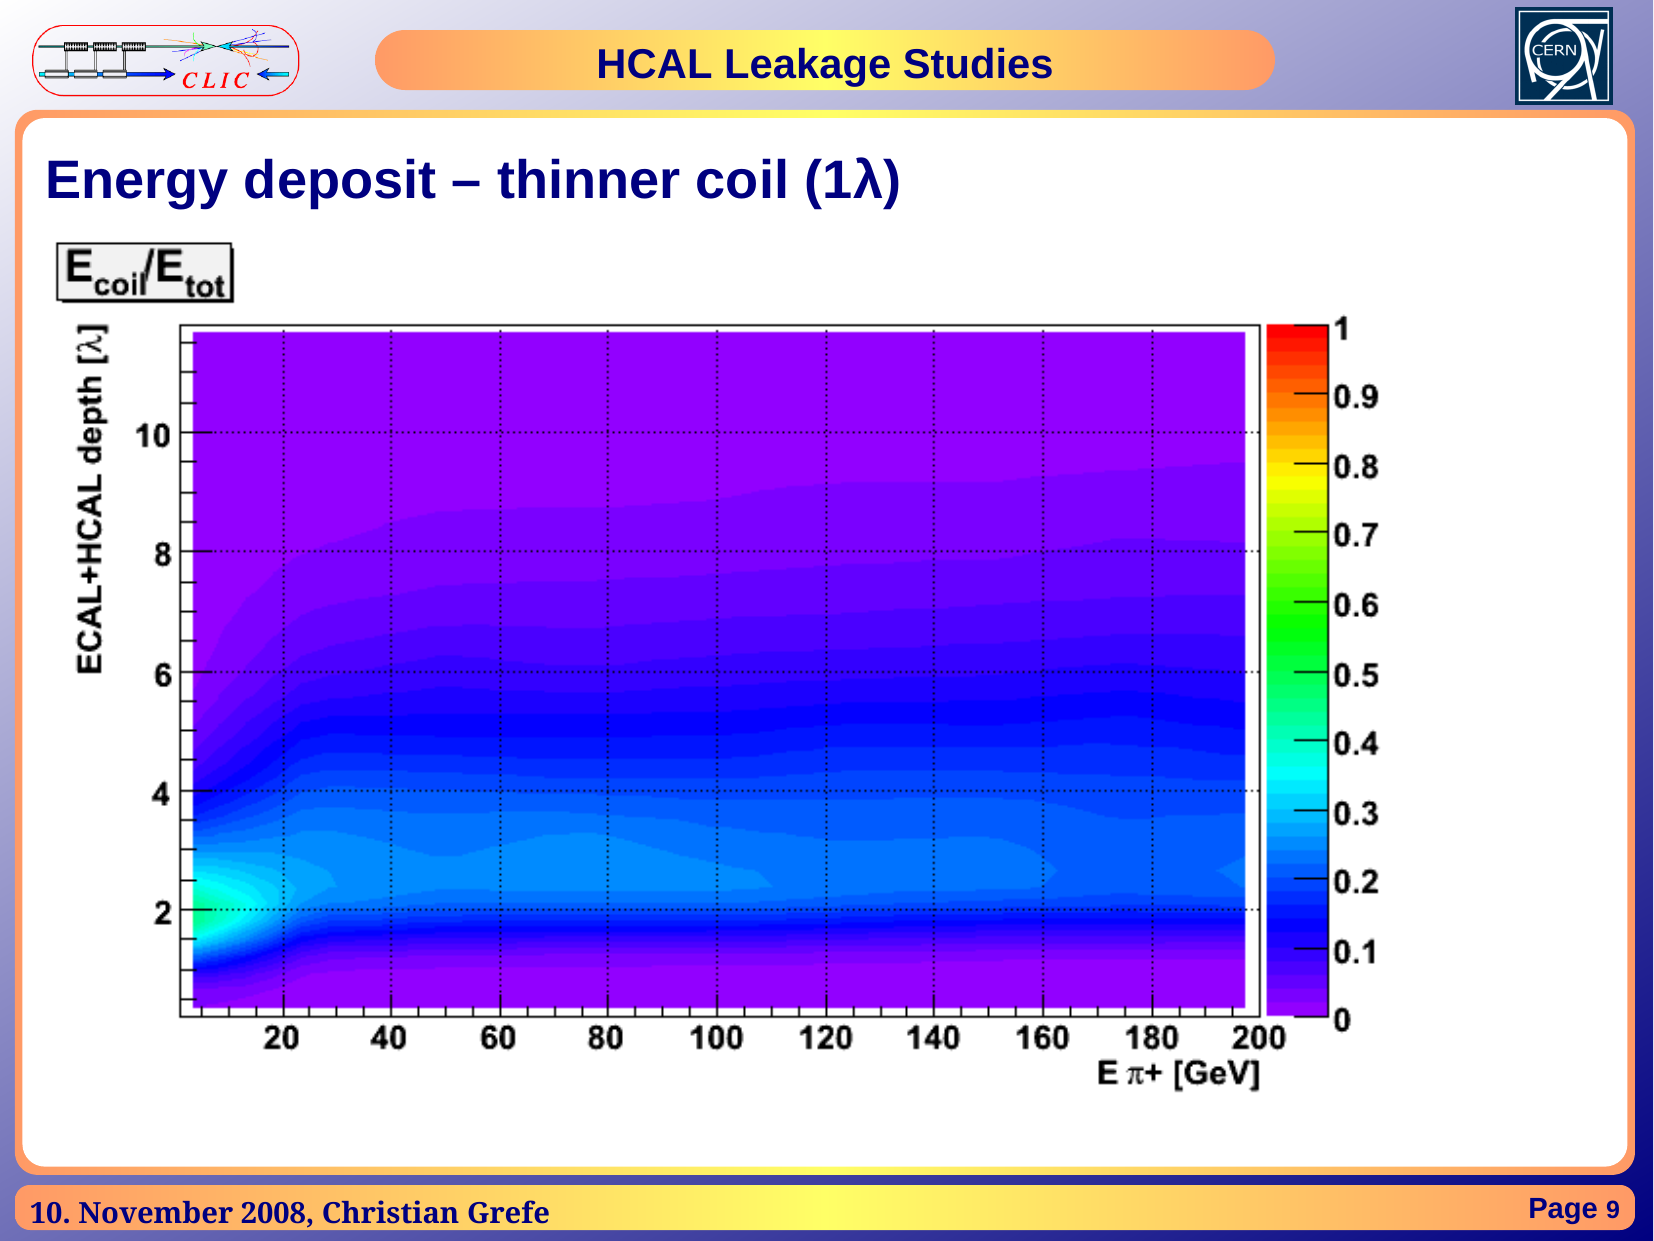

# Energy deposit – thinner coil (1λ)